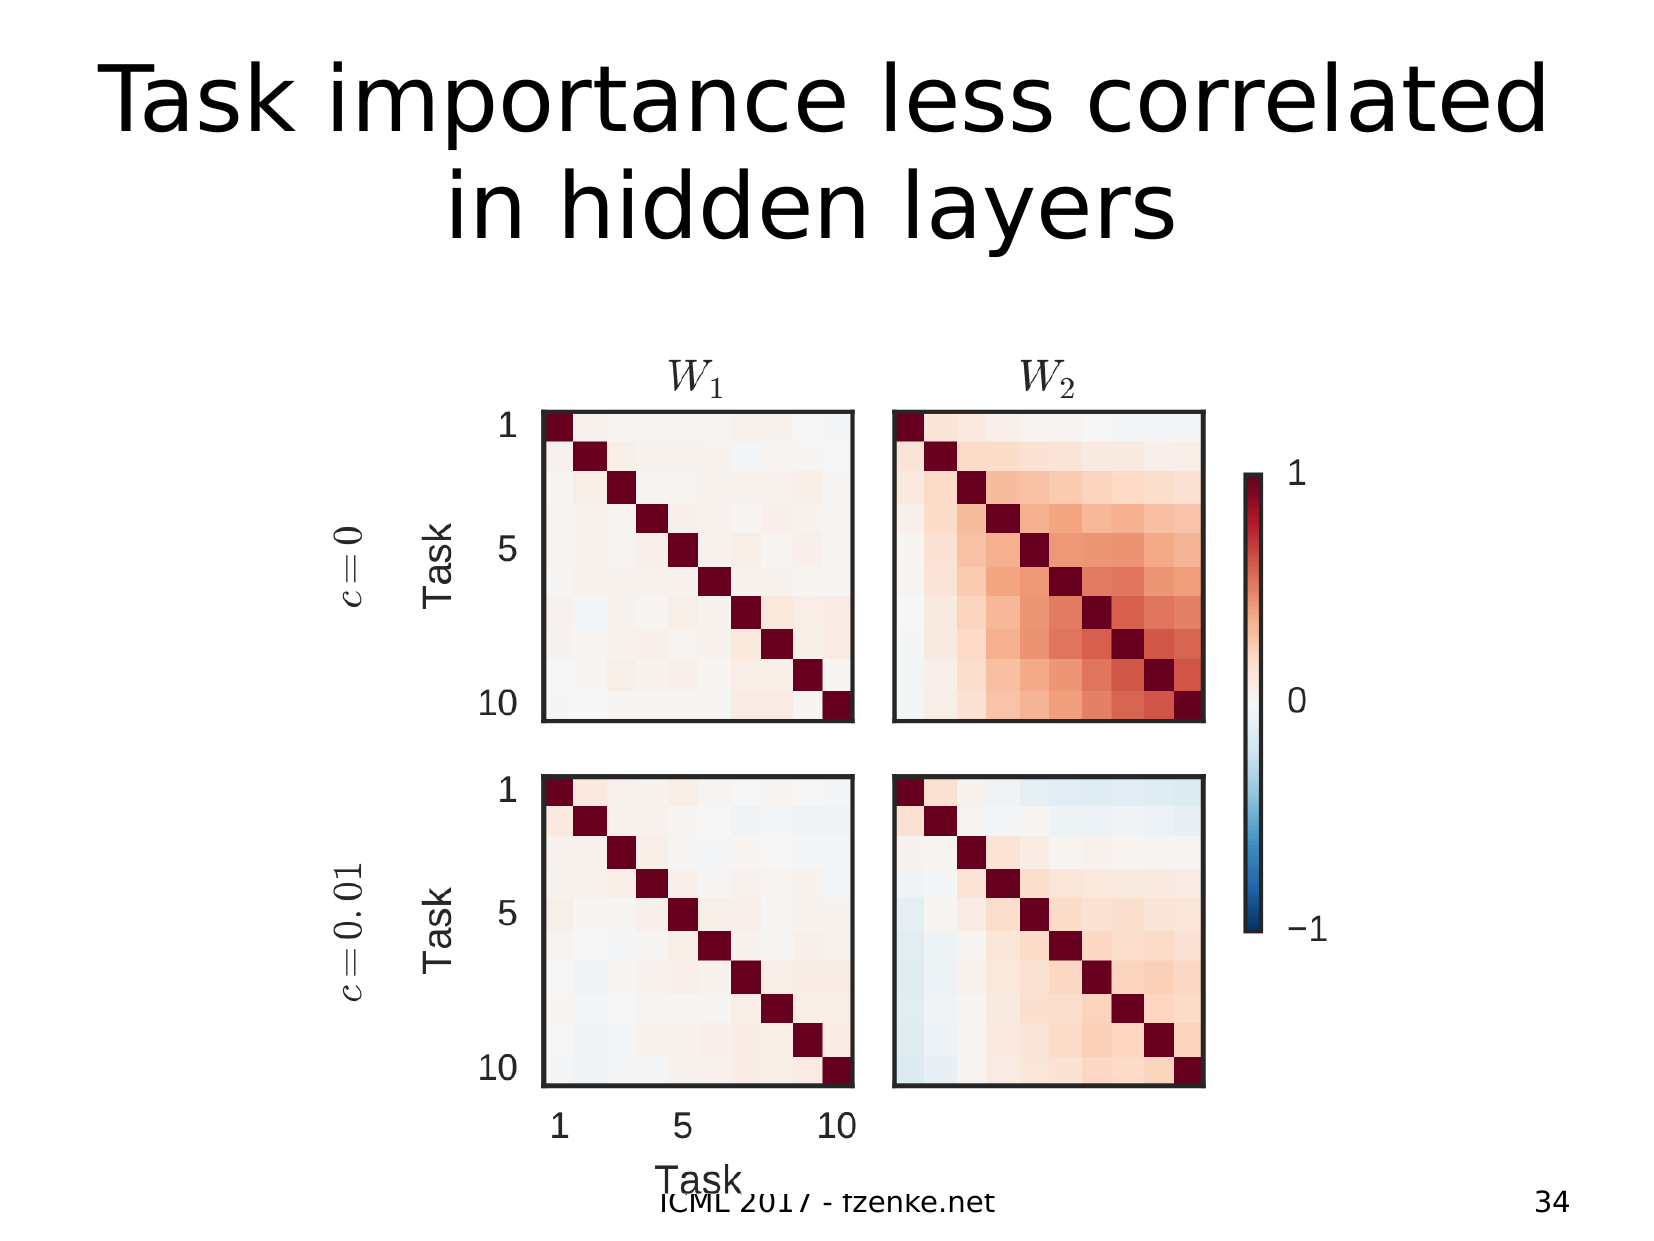

# Task importance less correlated in hidden layers
ICML 2017 - fzenke.net
34